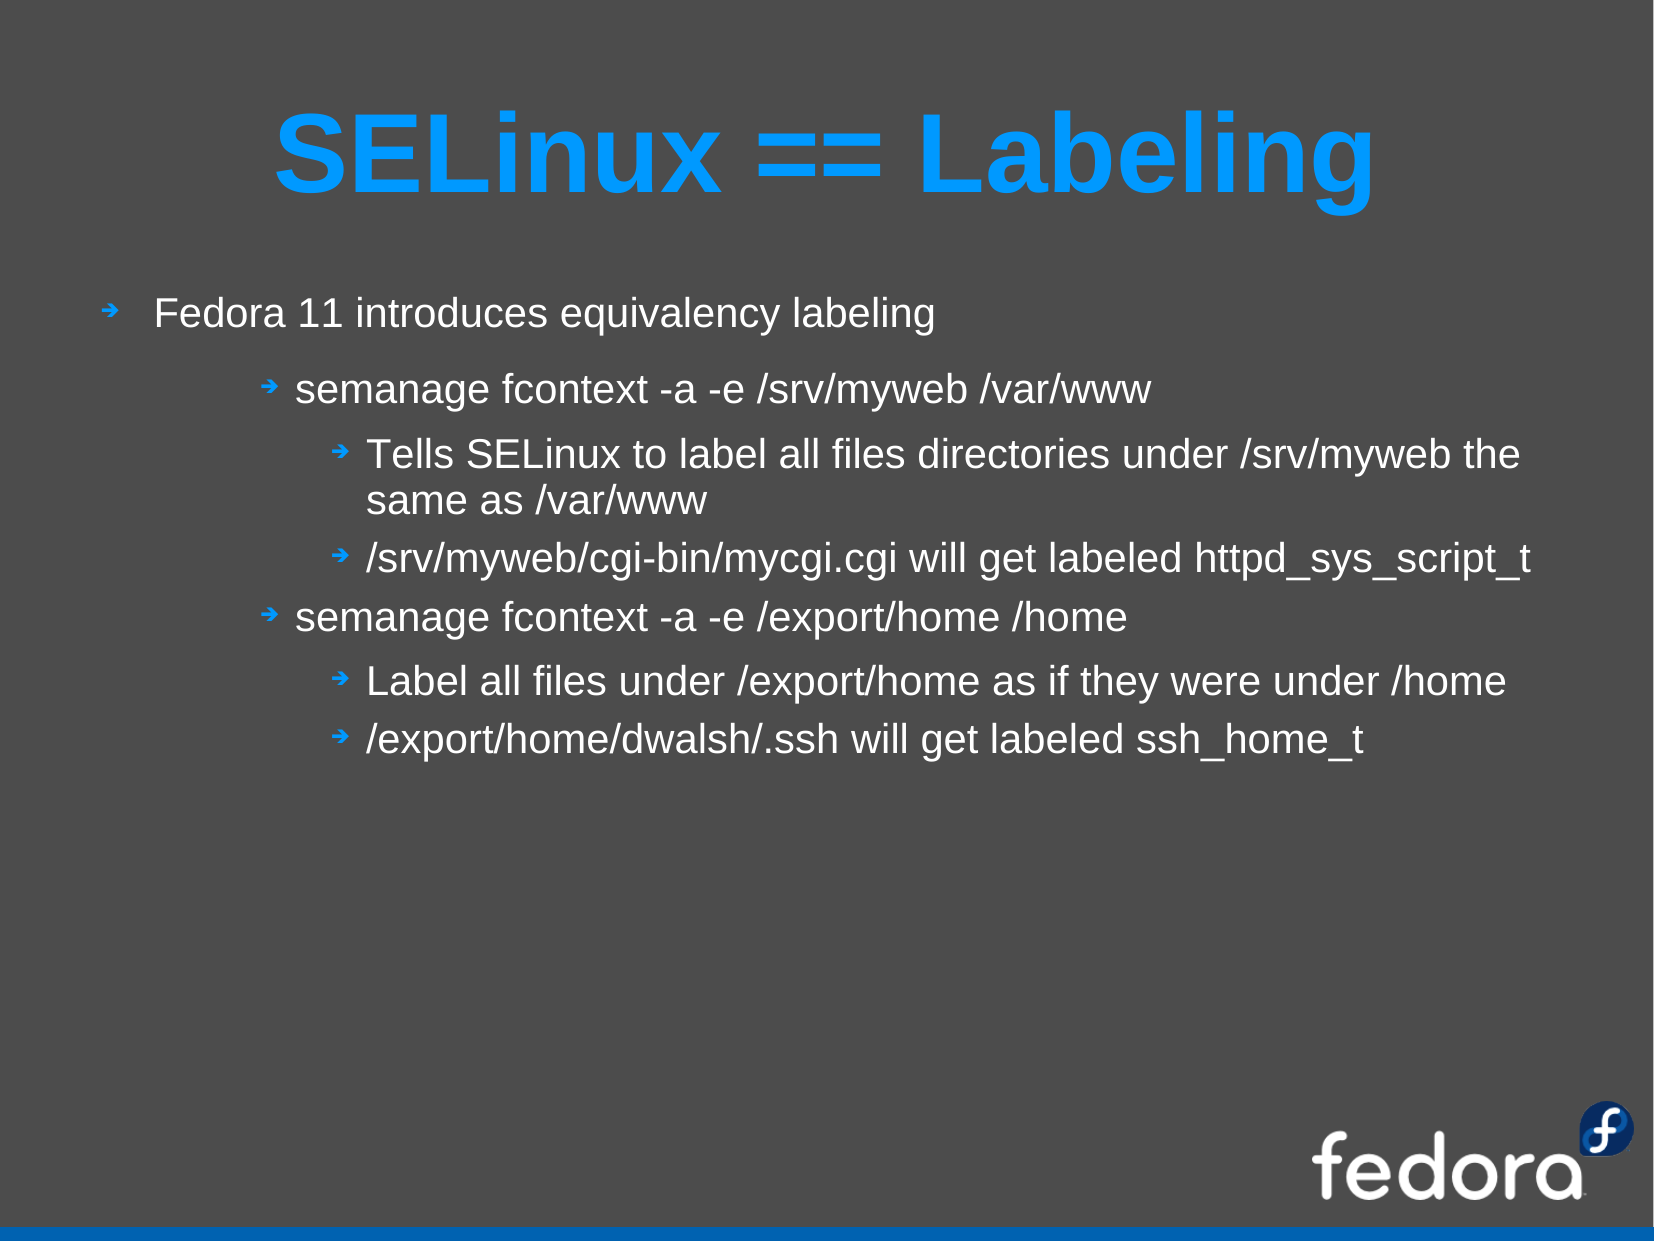

# SELinux == Labeling
Fedora 11 introduces equivalency labeling
semanage fcontext -a -e /srv/myweb /var/www
Tells SELinux to label all files directories under /srv/myweb the same as /var/www
/srv/myweb/cgi-bin/mycgi.cgi will get labeled httpd_sys_script_t
semanage fcontext -a -e /export/home /home
Label all files under /export/home as if they were under /home
/export/home/dwalsh/.ssh will get labeled ssh_home_t